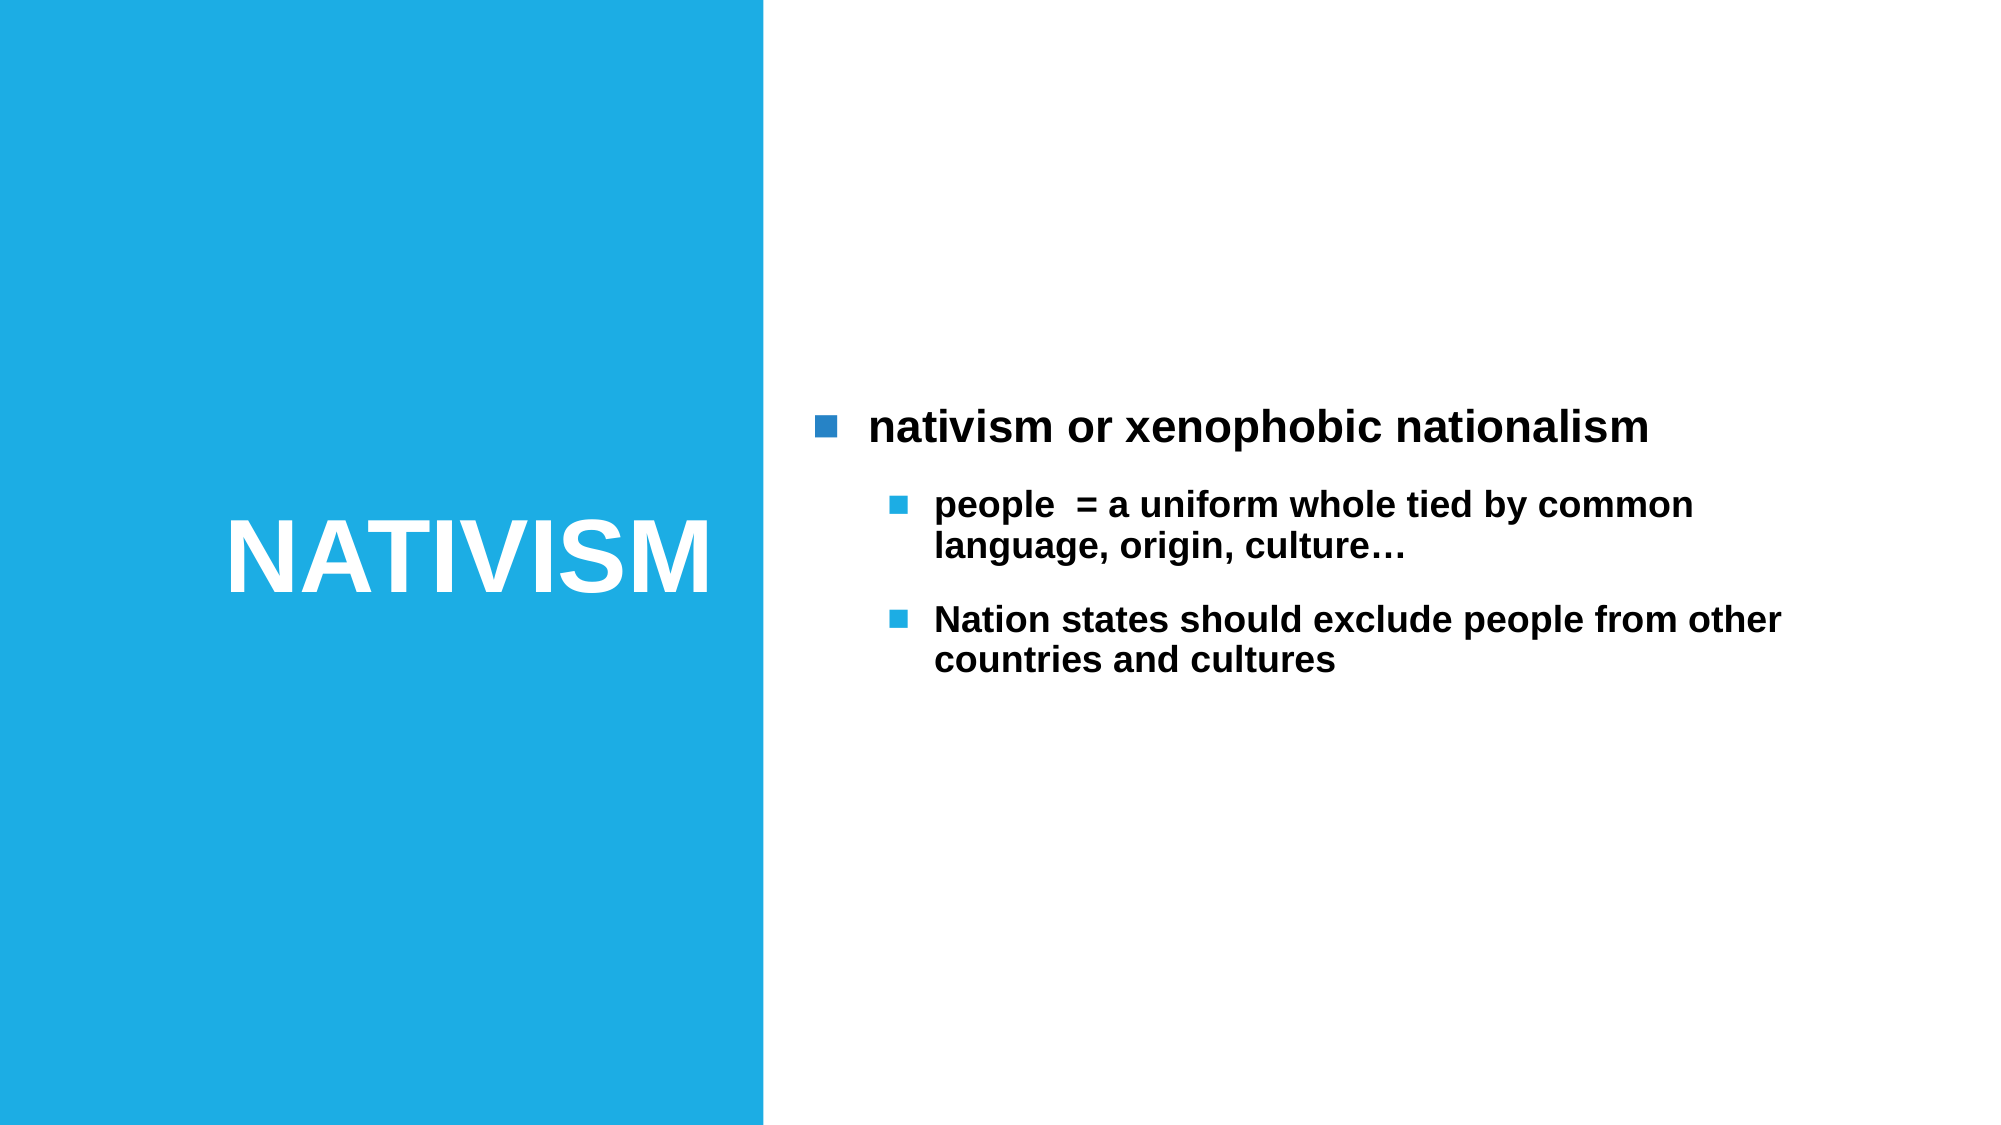

# NATIVISM
nativism or xenophobic nationalism
people = a uniform whole tied by common language, origin, culture…
Nation states should exclude people from other countries and cultures